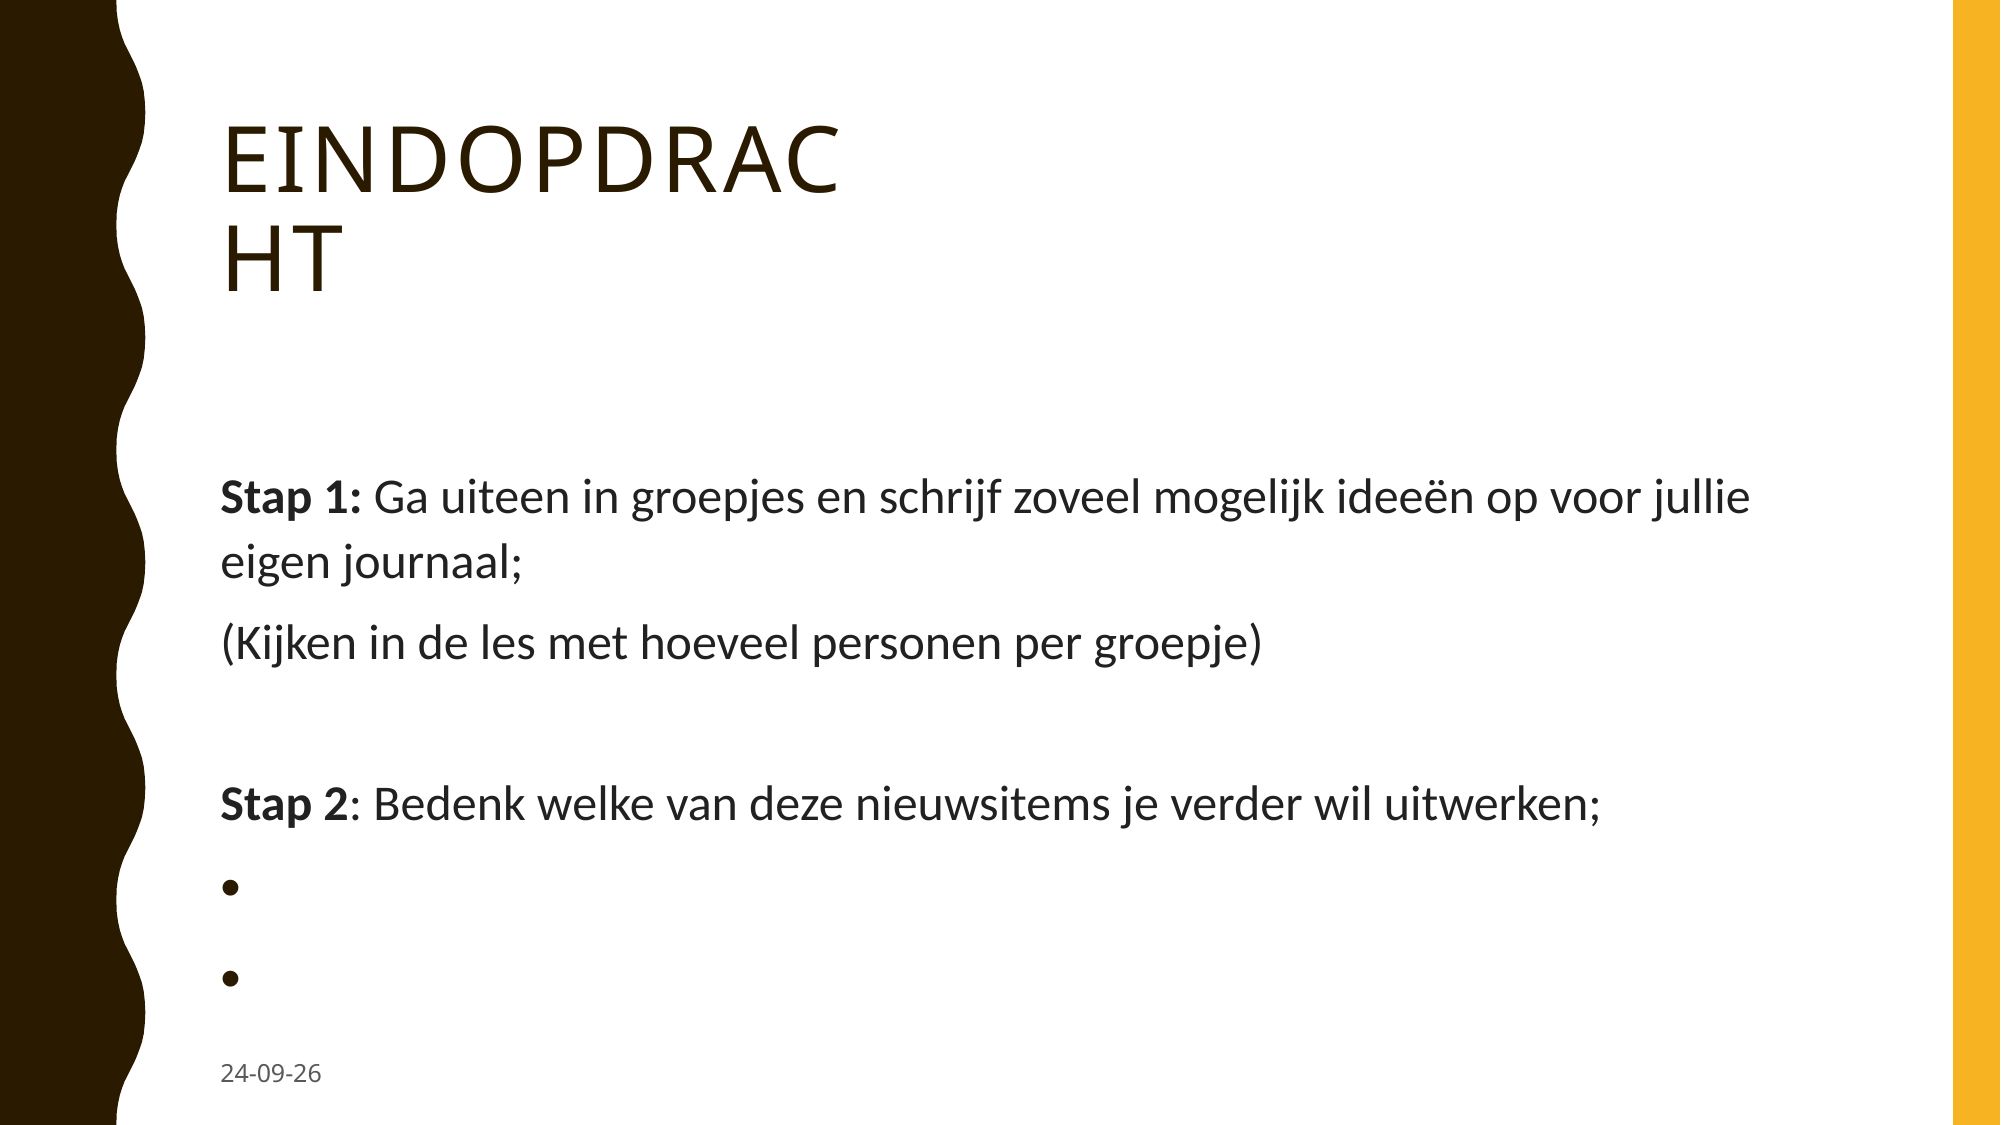

# Eindopdracht
Stap 1: Ga uiteen in groepjes en schrijf zoveel mogelijk ideeën op voor jullie eigen journaal;
(Kijken in de les met hoeveel personen per groepje)
Stap 2: Bedenk welke van deze nieuwsitems je verder wil uitwerken;